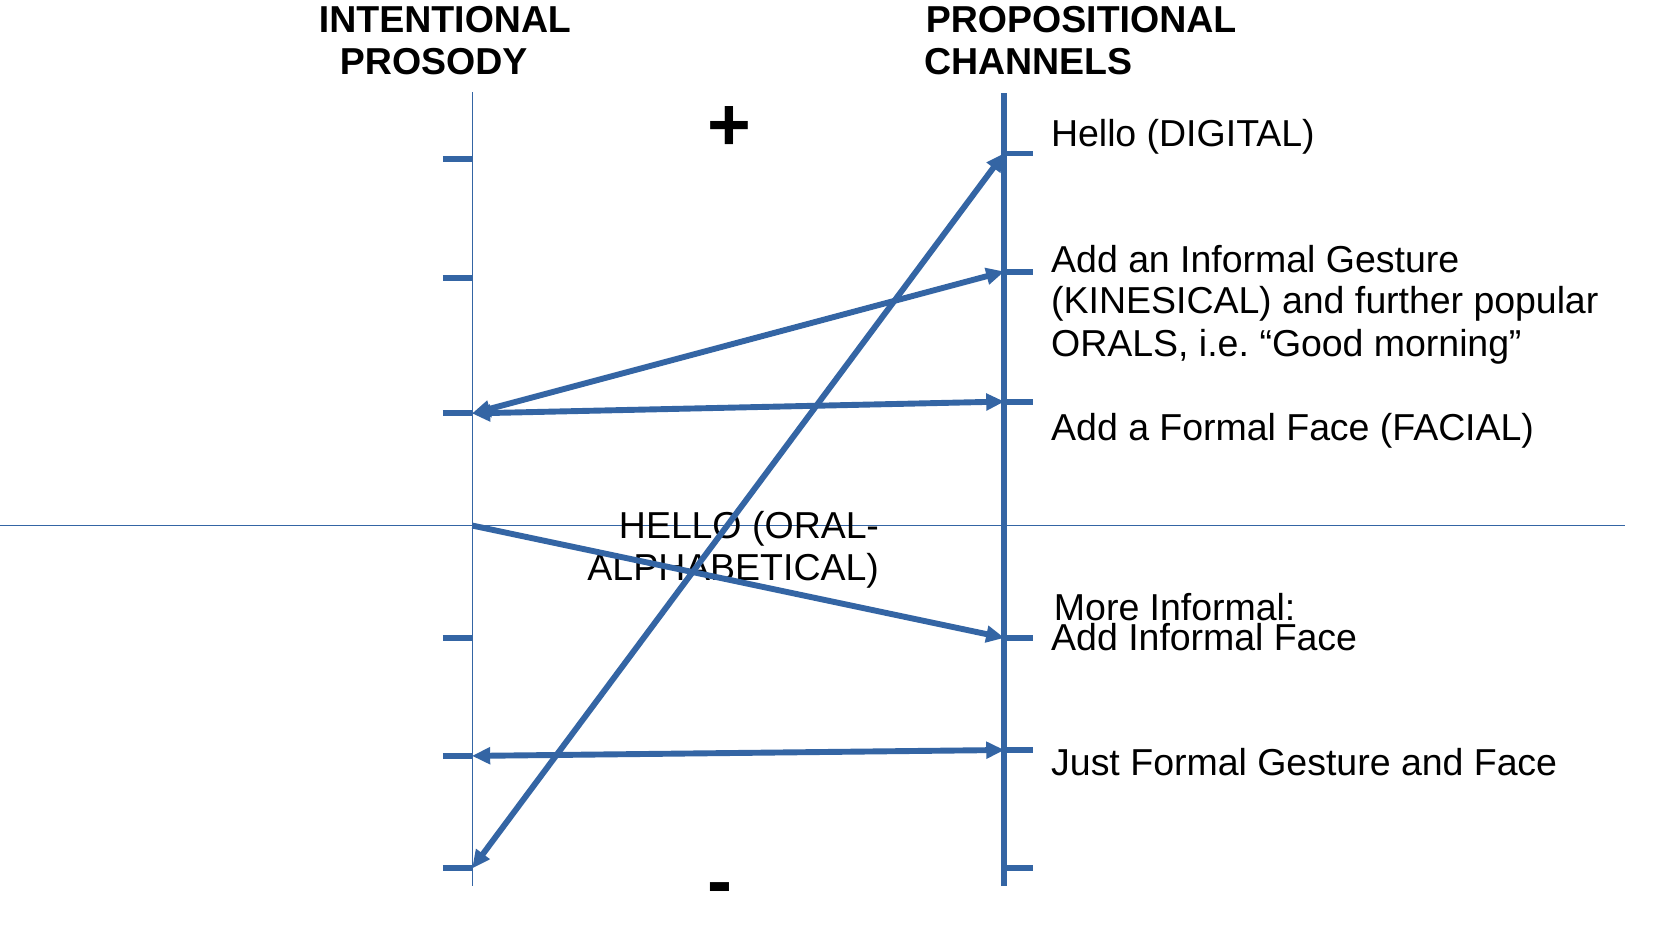

INTENTIONAL PROPOSITIONAL
 PROSODY CHANNELS
 +
 More Informal:
 -
Hello (DIGITAL)
Add an Informal Gesture (KINESICAL) and further popular ORALS, i.e. “Good morning”
Add a Formal Face (FACIAL)
Add Informal Face
Just Formal Gesture and Face
HELLO (ORAL-
ALPHABETICAL)